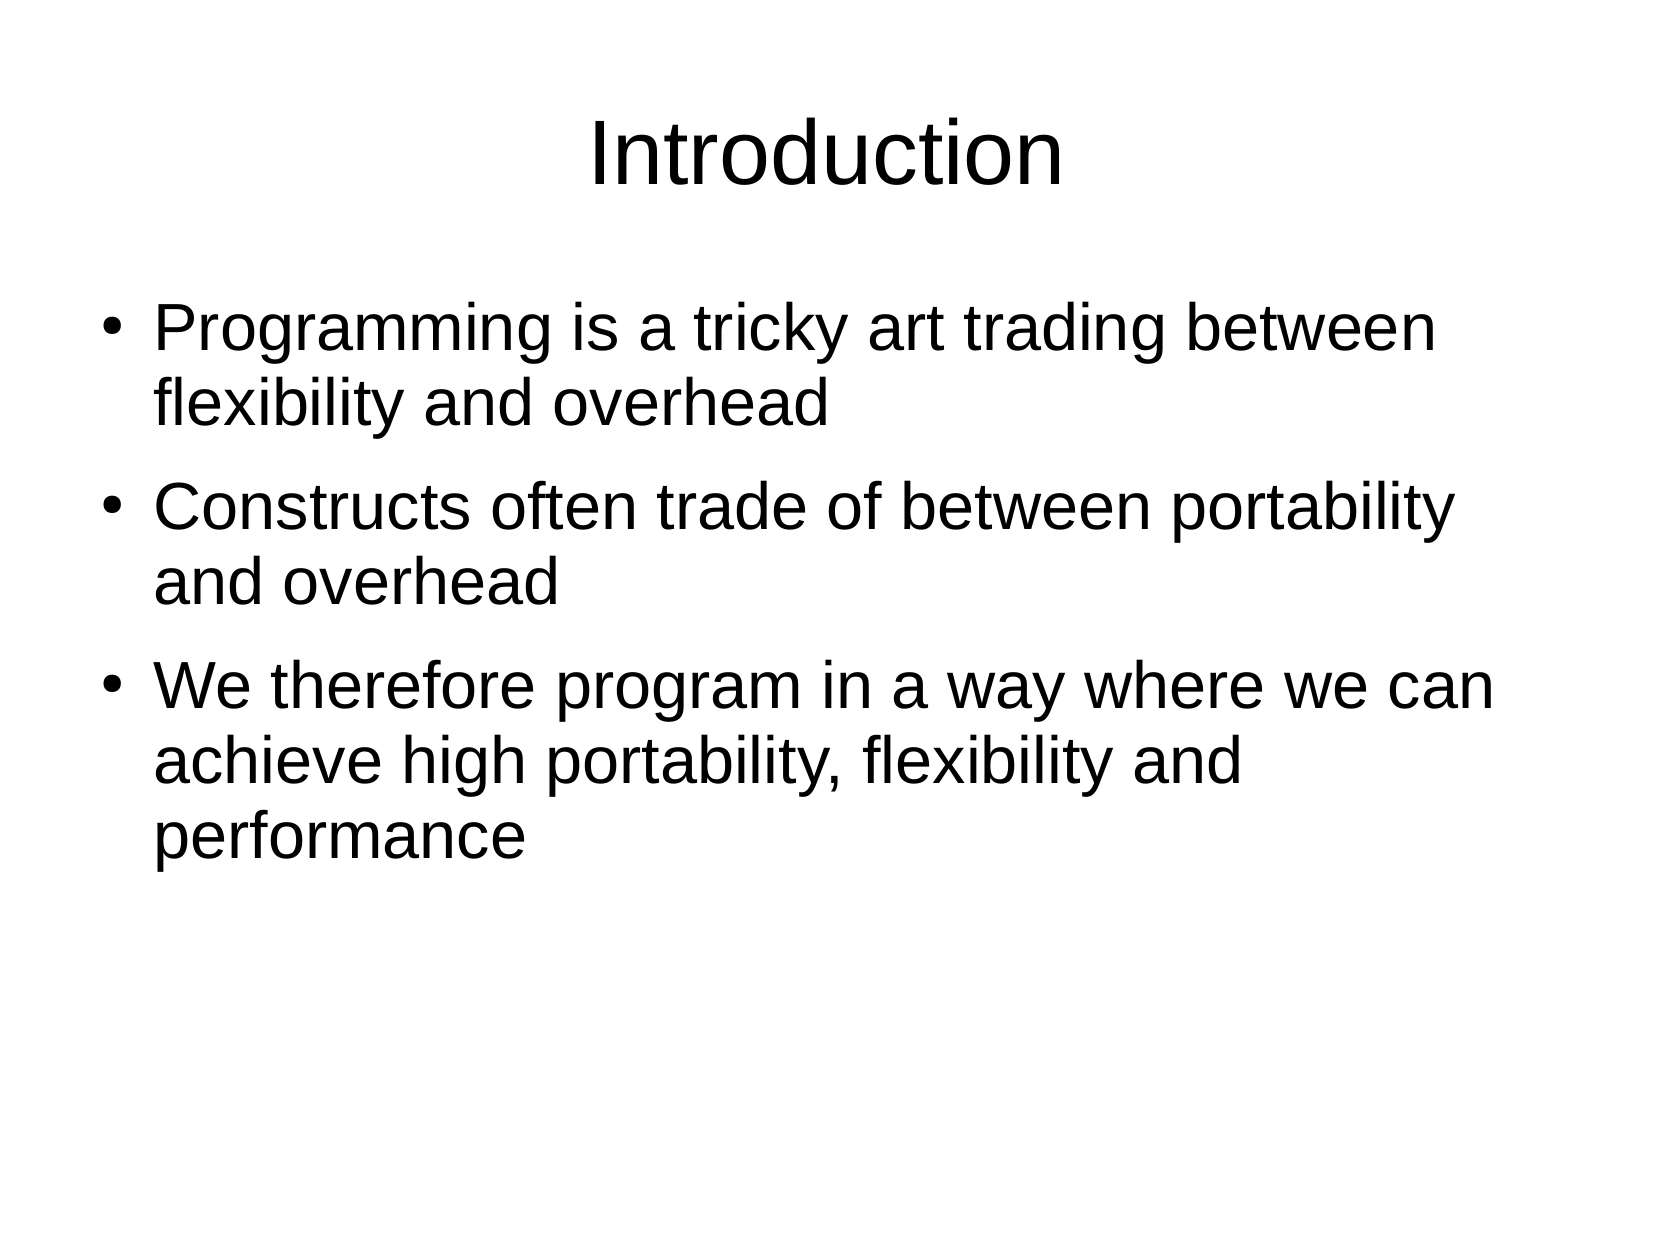

# Introduction
Programming is a tricky art trading between flexibility and overhead
Constructs often trade of between portability and overhead
We therefore program in a way where we can achieve high portability, flexibility and performance